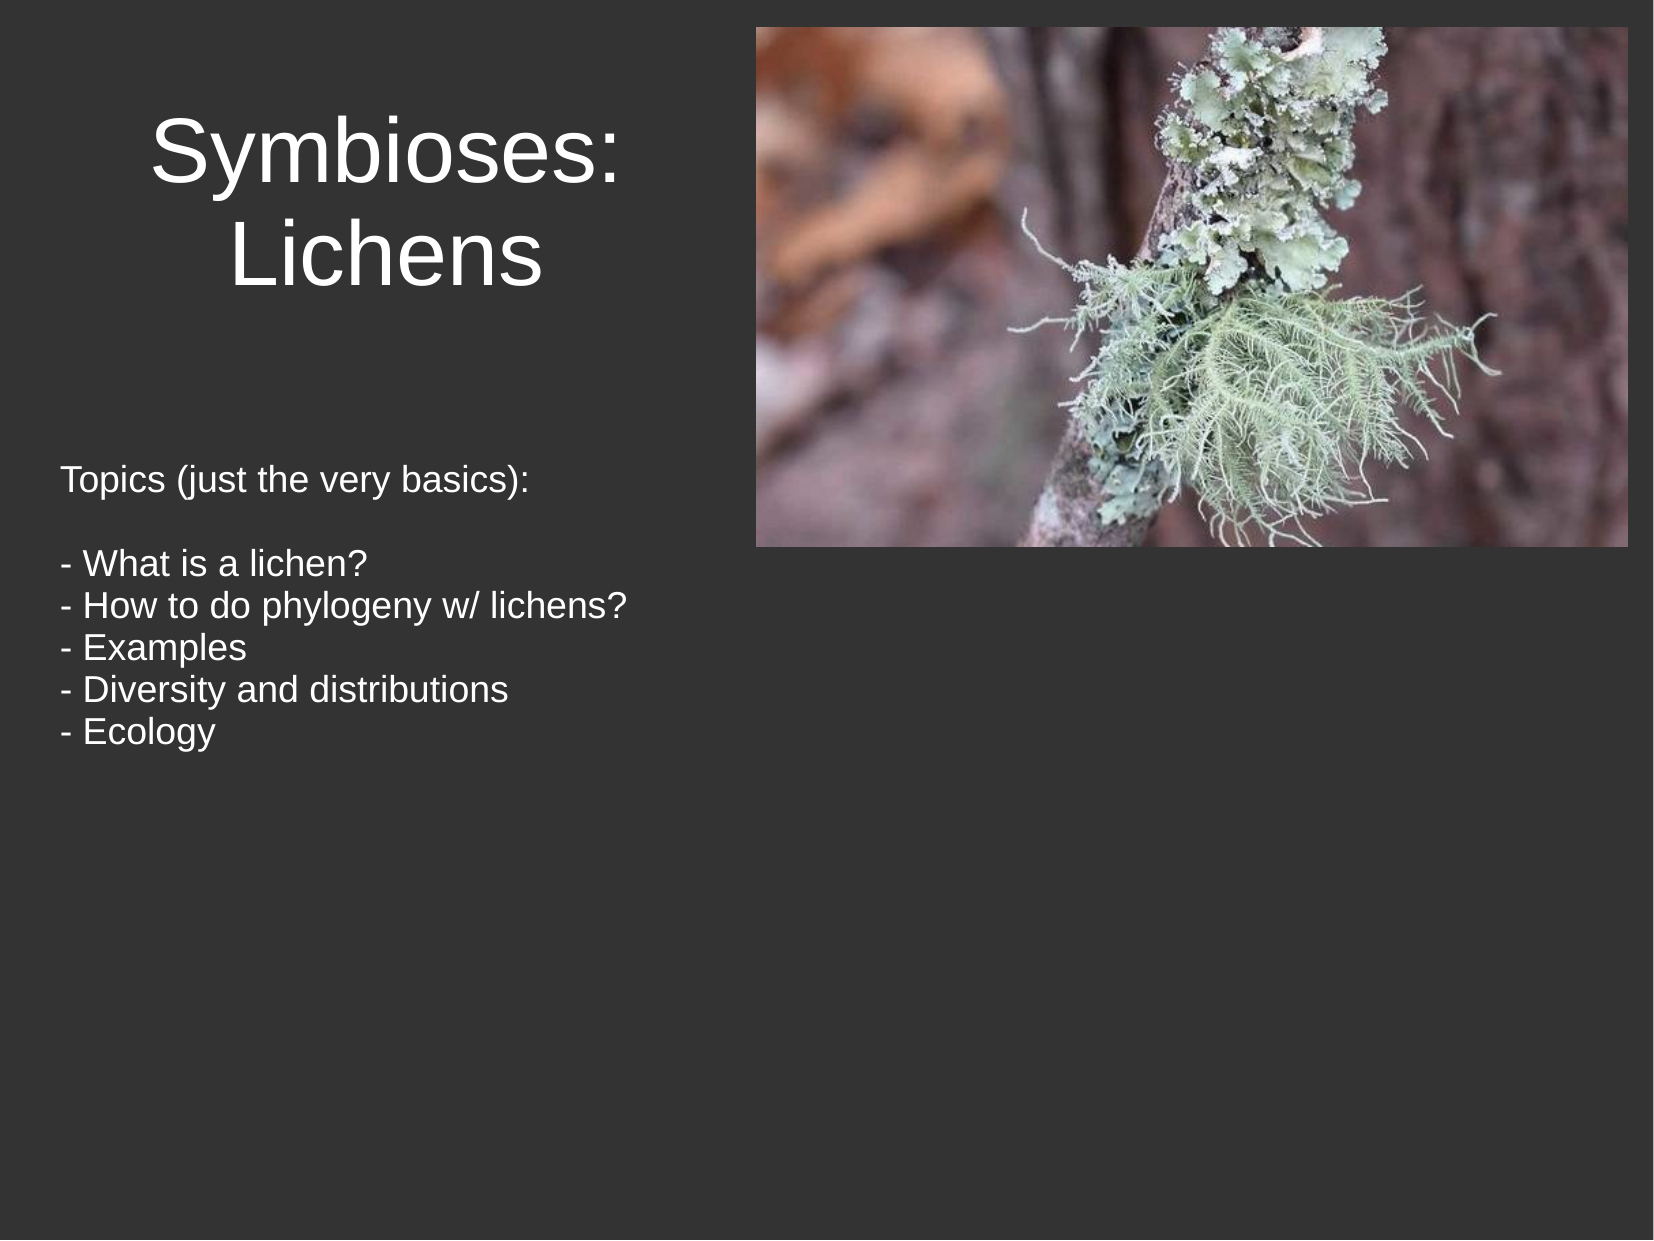

# Symbioses: Lichens
Topics (just the very basics):
- What is a lichen​?
- How to do phylogeny w/ lichens?
- Examples
- Diversity and distributions
- Ecology